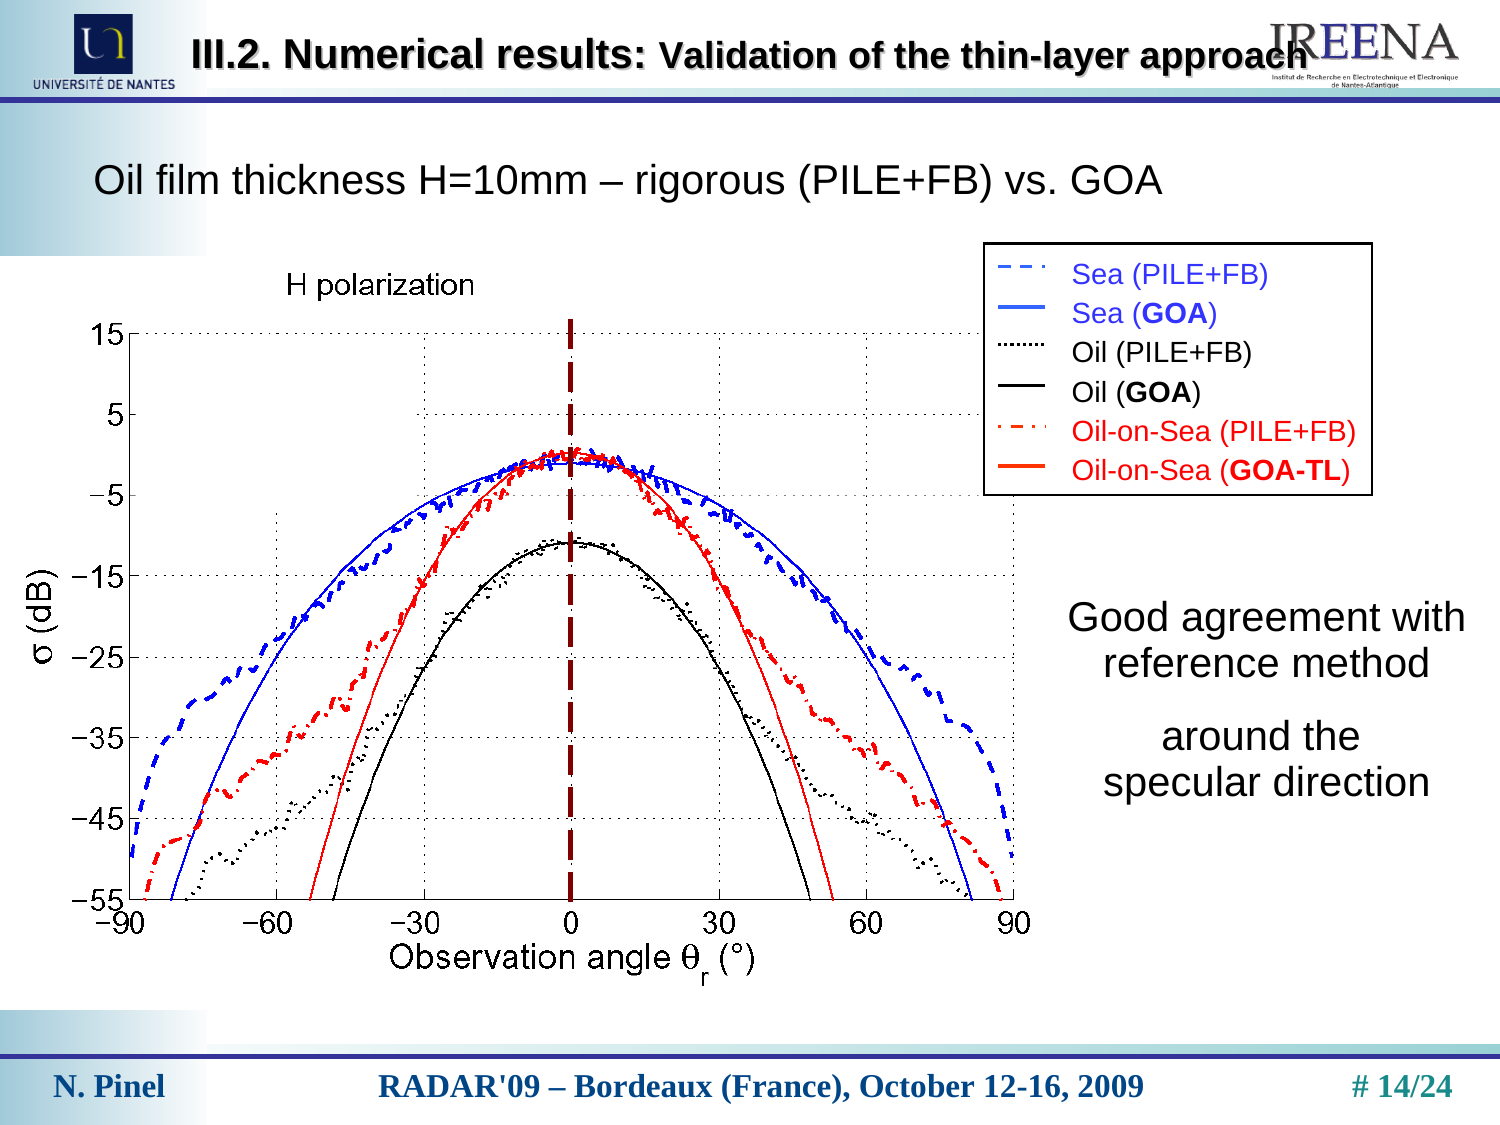

III.2. Numerical results: Validation of the thin-layer approach
# Oil film thickness H=10mm – rigorous (PILE+FB) vs. GOA
 	Sea (PILE+FB)
 	Sea (GOA)
 	Oil (PILE+FB)
 	Oil (GOA)
 	Oil-on-Sea (PILE+FB)
 	Oil-on-Sea (GOA-TL)
Good agreement with reference method
around the
specular direction